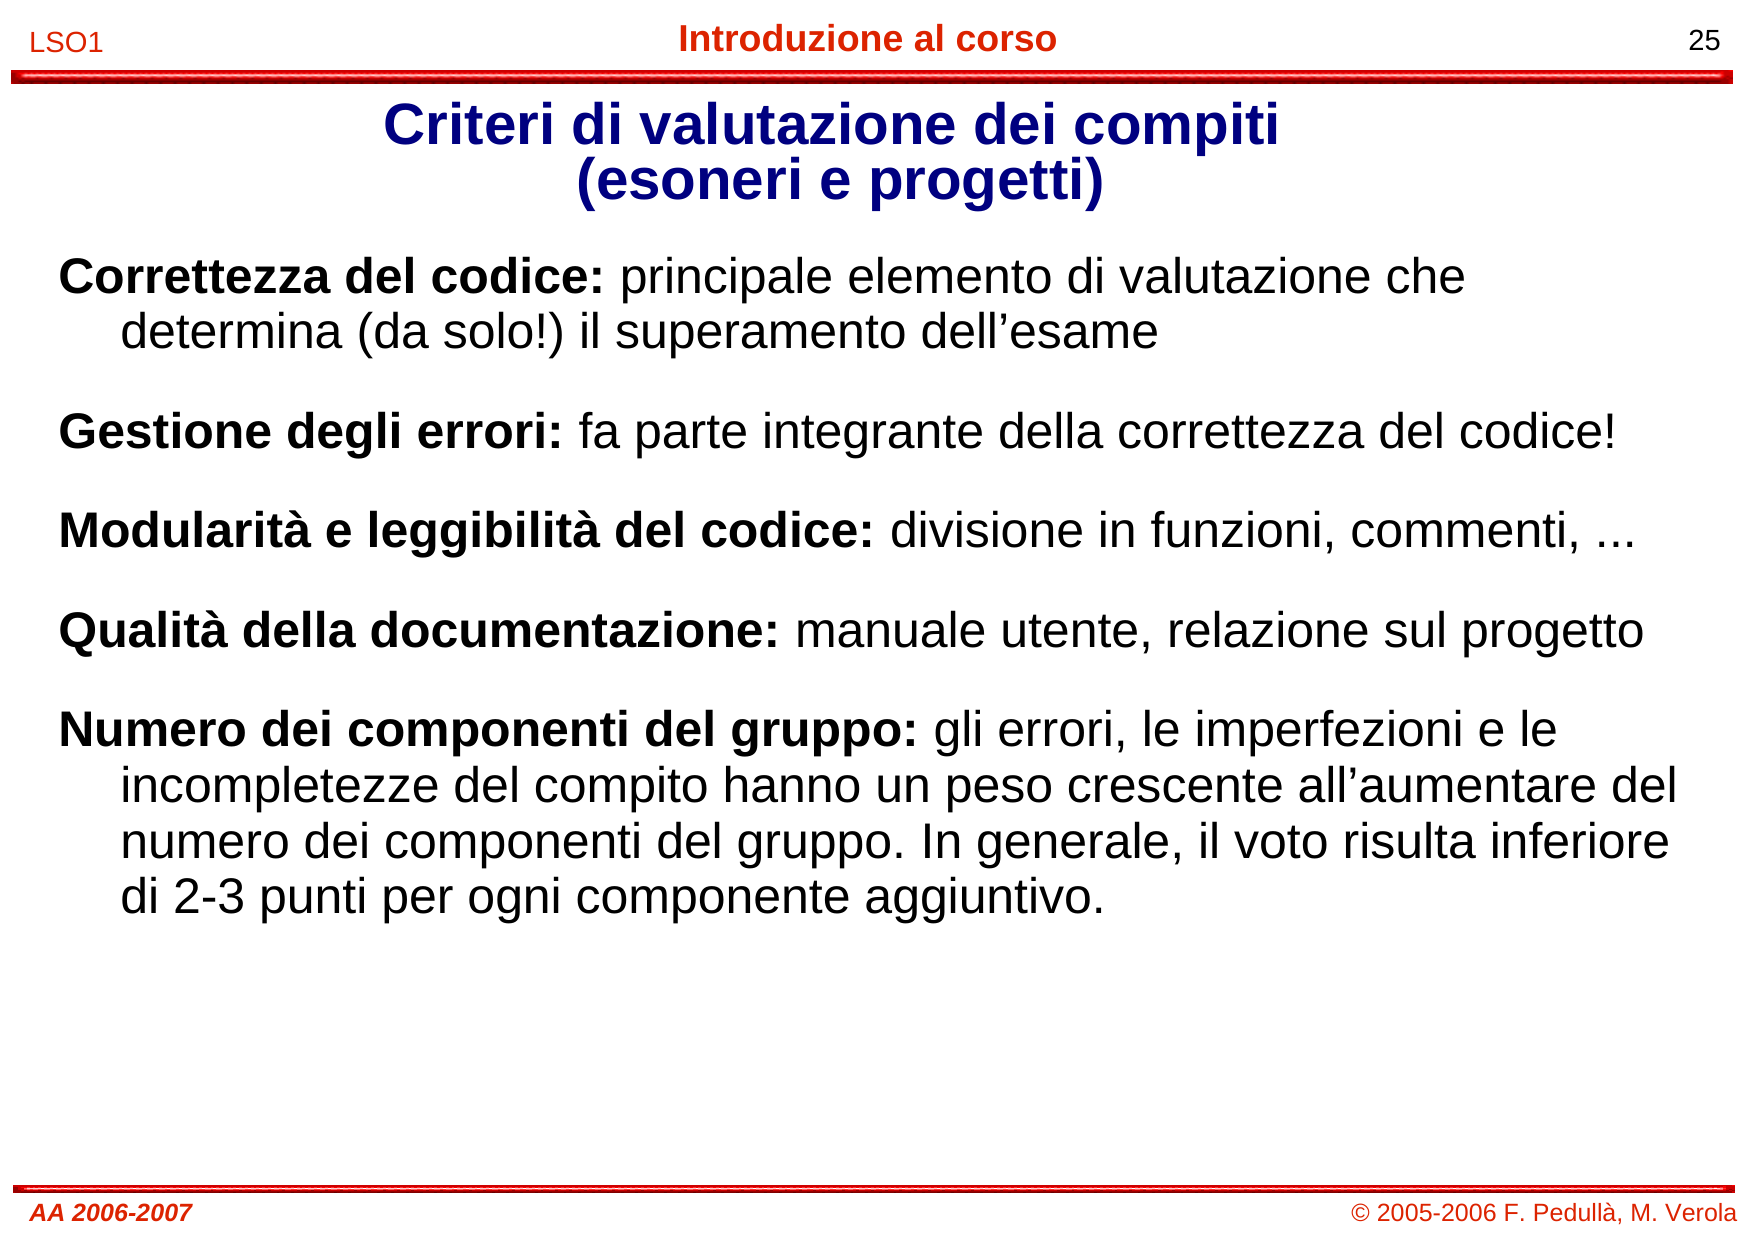

# Criteri di valutazione dei compiti (esoneri e progetti)
Correttezza del codice: principale elemento di valutazione che determina (da solo!) il superamento dell’esame
Gestione degli errori: fa parte integrante della correttezza del codice!
Modularità e leggibilità del codice: divisione in funzioni, commenti, ...
Qualità della documentazione: manuale utente, relazione sul progetto
Numero dei componenti del gruppo: gli errori, le imperfezioni e le incompletezze del compito hanno un peso crescente all’aumentare del numero dei componenti del gruppo. In generale, il voto risulta inferiore di 2-3 punti per ogni componente aggiuntivo.